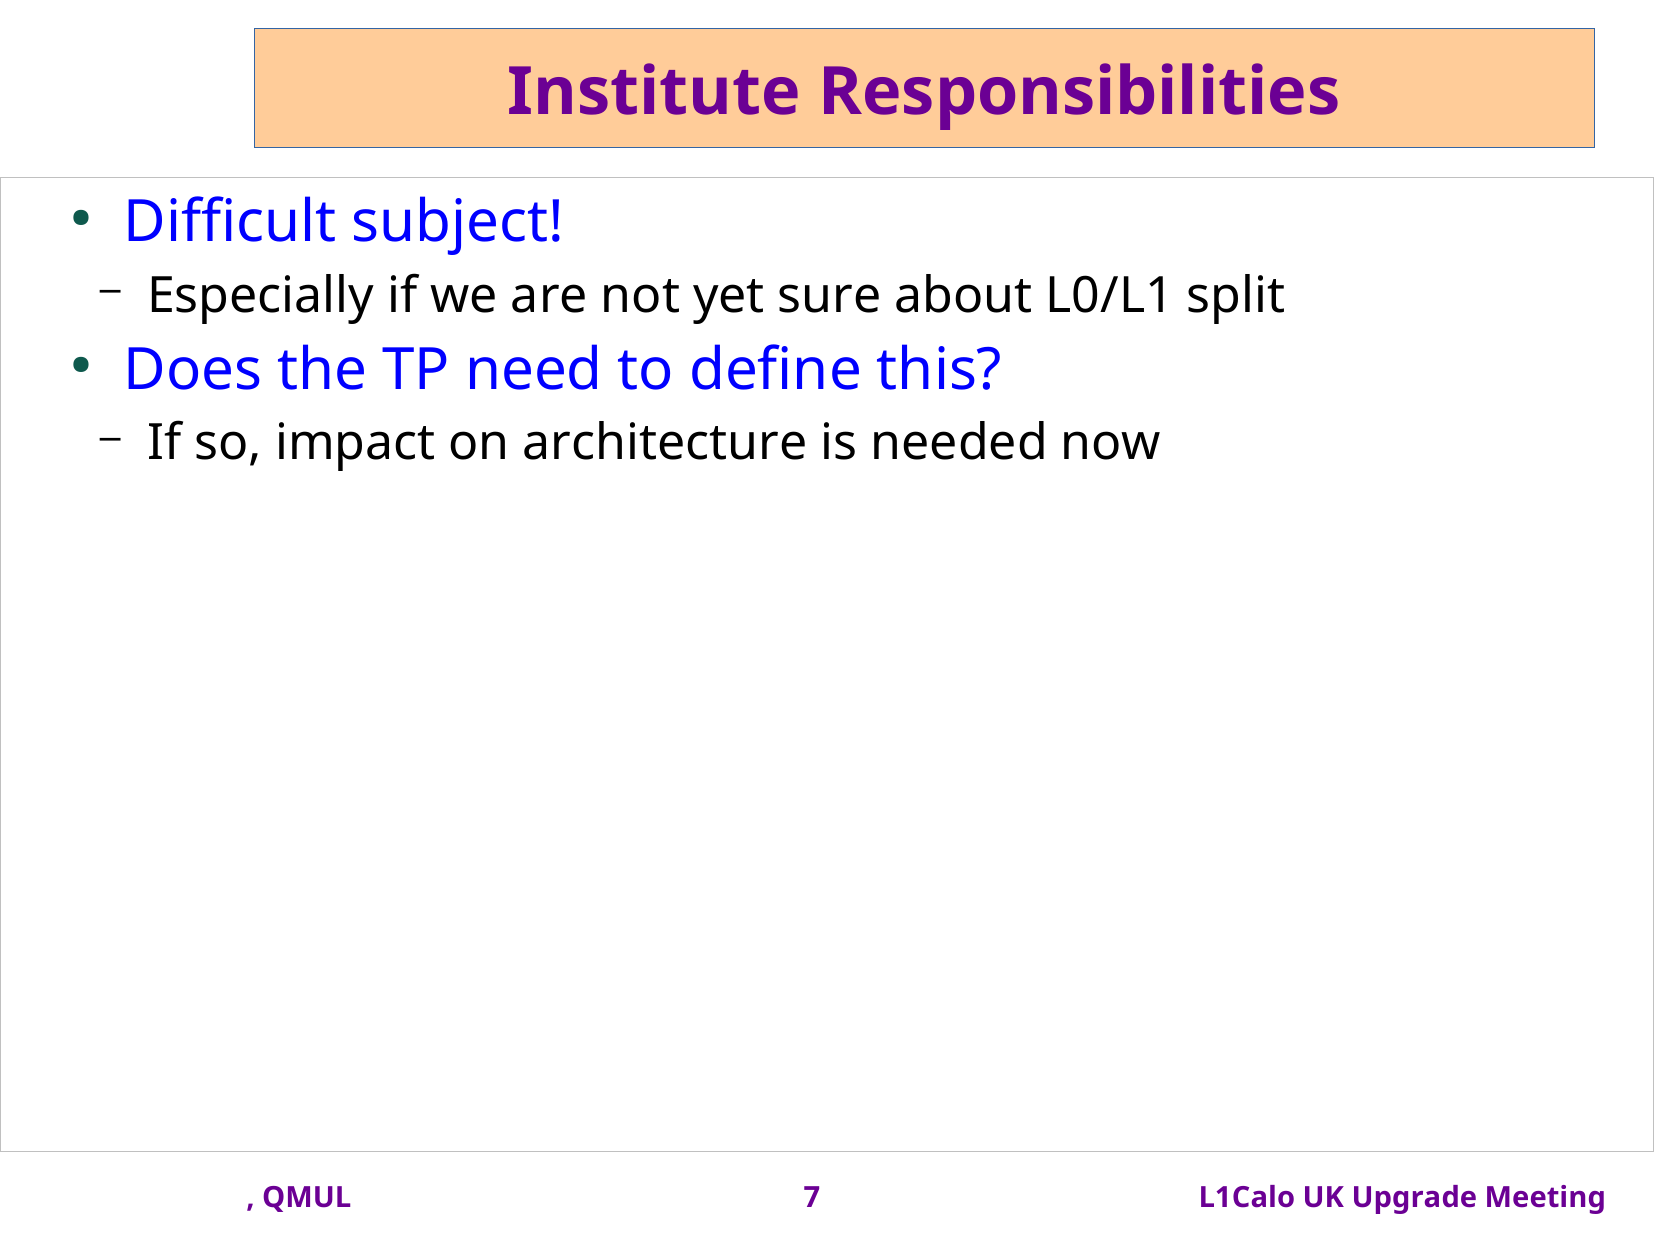

# Institute Responsibilities
Difficult subject!
Especially if we are not yet sure about L0/L1 split
Does the TP need to define this?
If so, impact on architecture is needed now